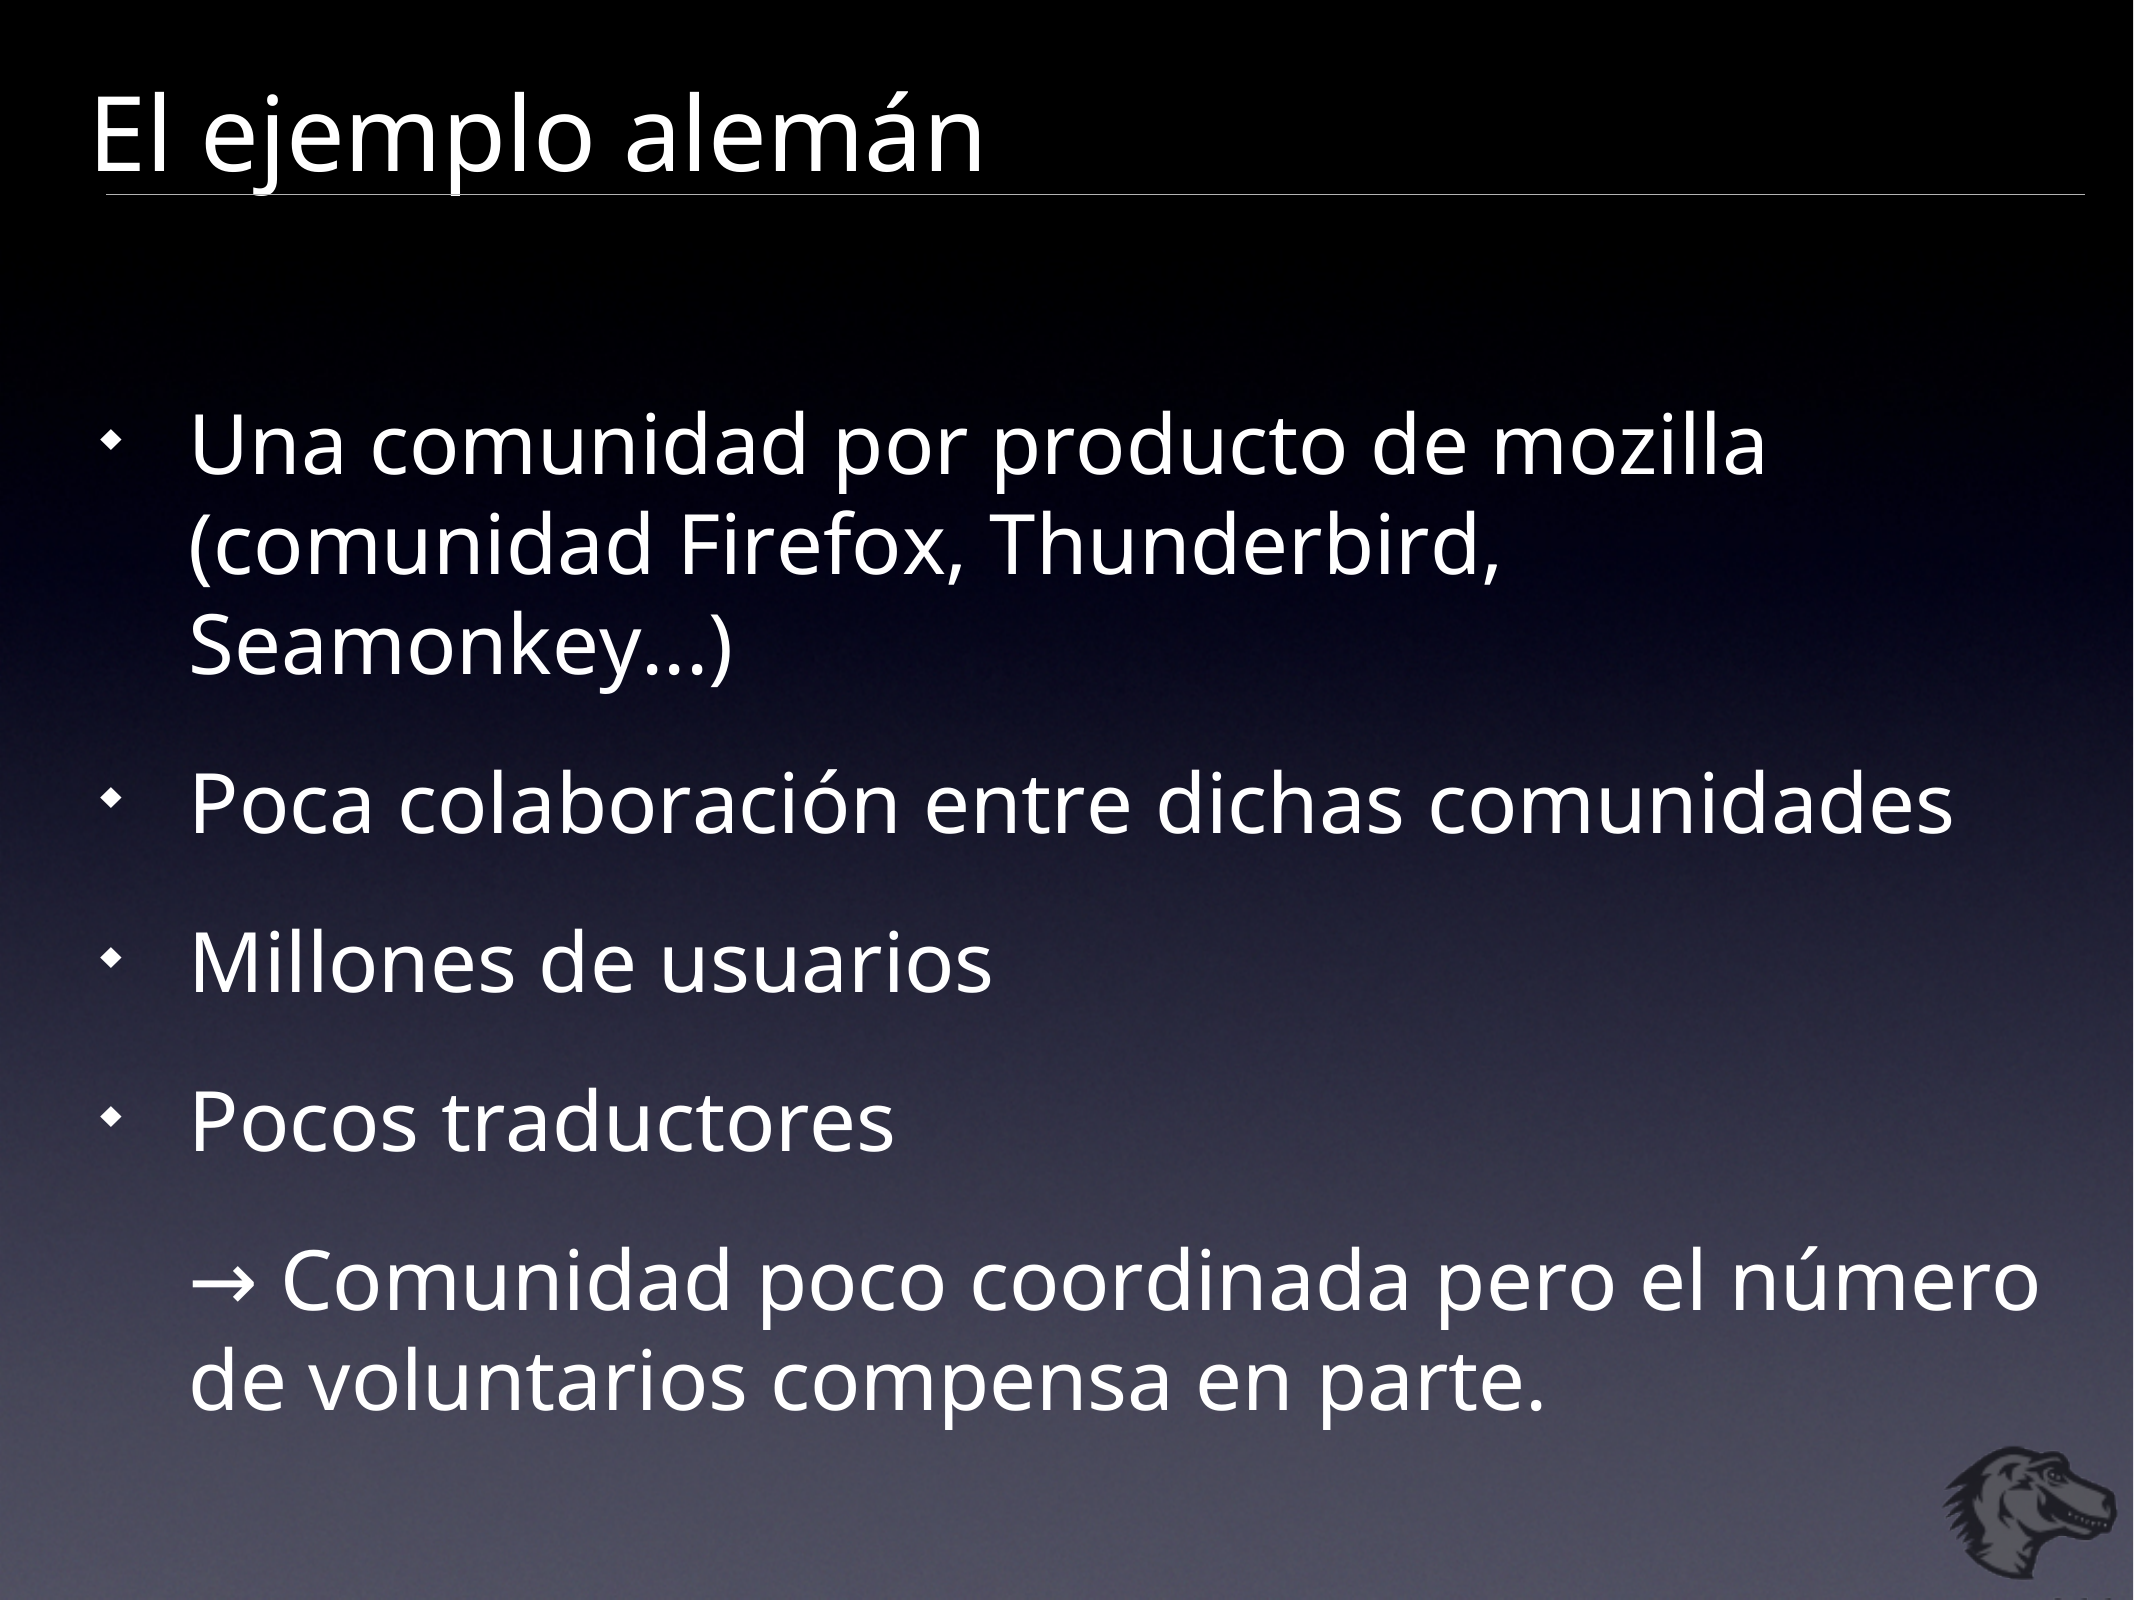

El ejemplo alemán
Una comunidad por producto de mozilla (comunidad Firefox, Thunderbird, Seamonkey...)
Poca colaboración entre dichas comunidades
Millones de usuarios
Pocos traductores
→ Comunidad poco coordinada pero el número de voluntarios compensa en parte.